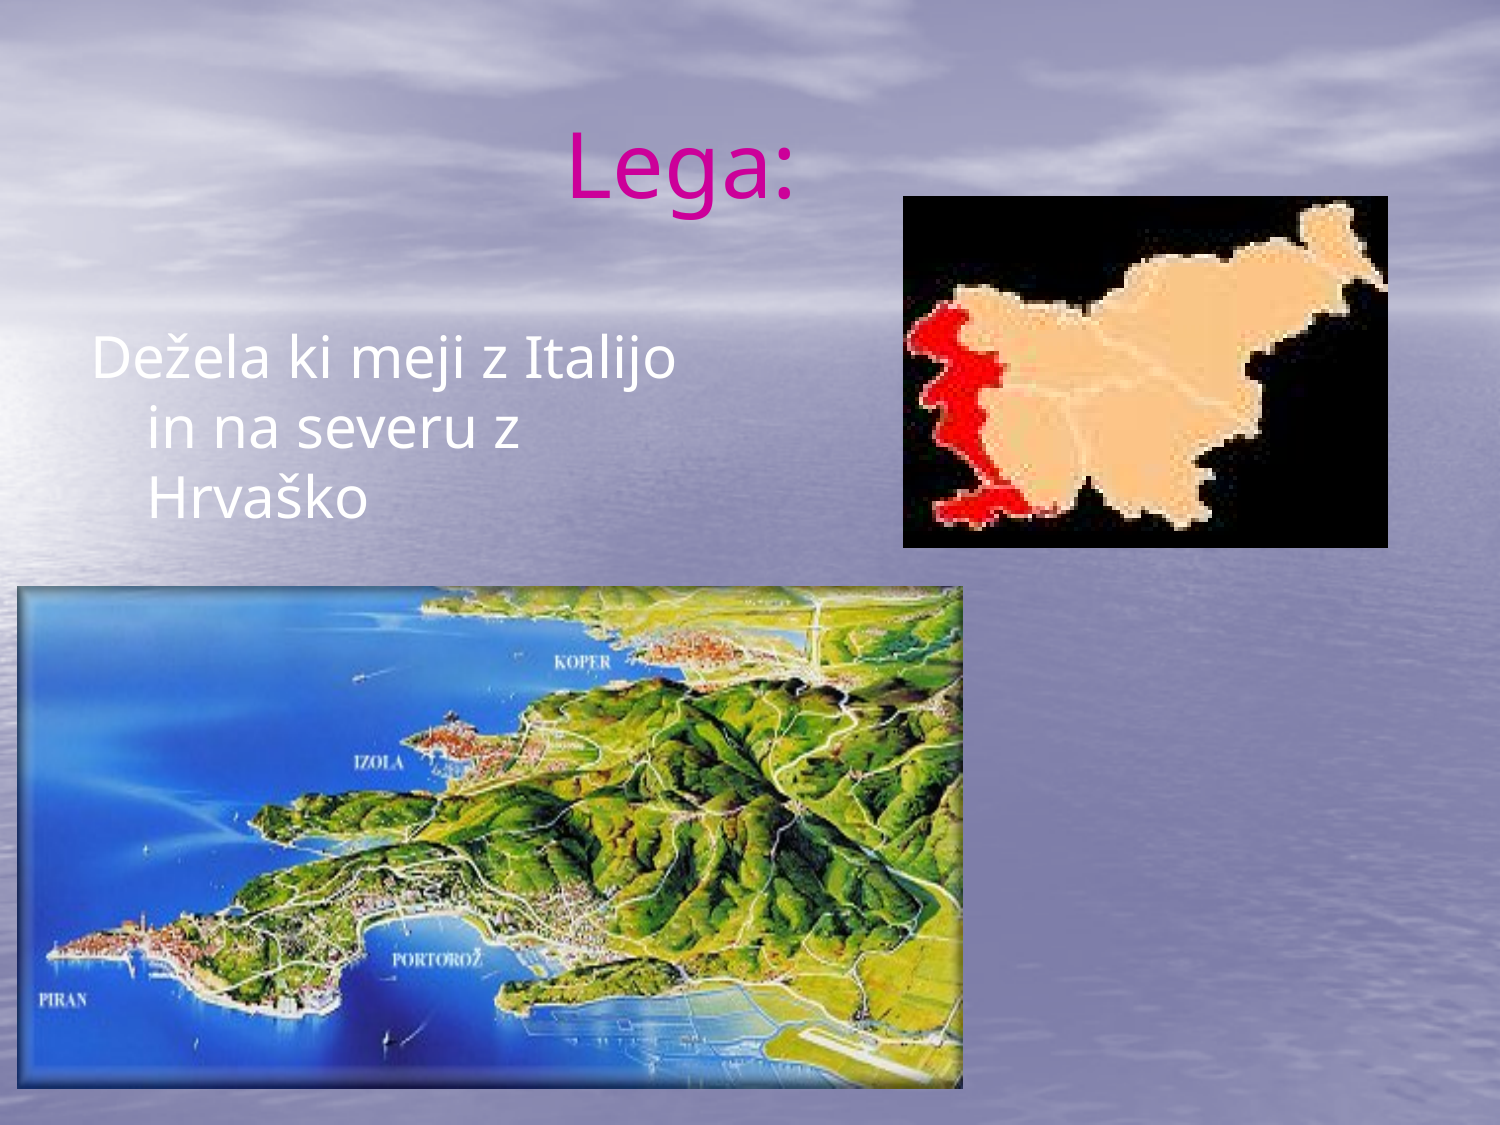

# Lega:
Dežela ki meji z Italijo in na severu z Hrvaško